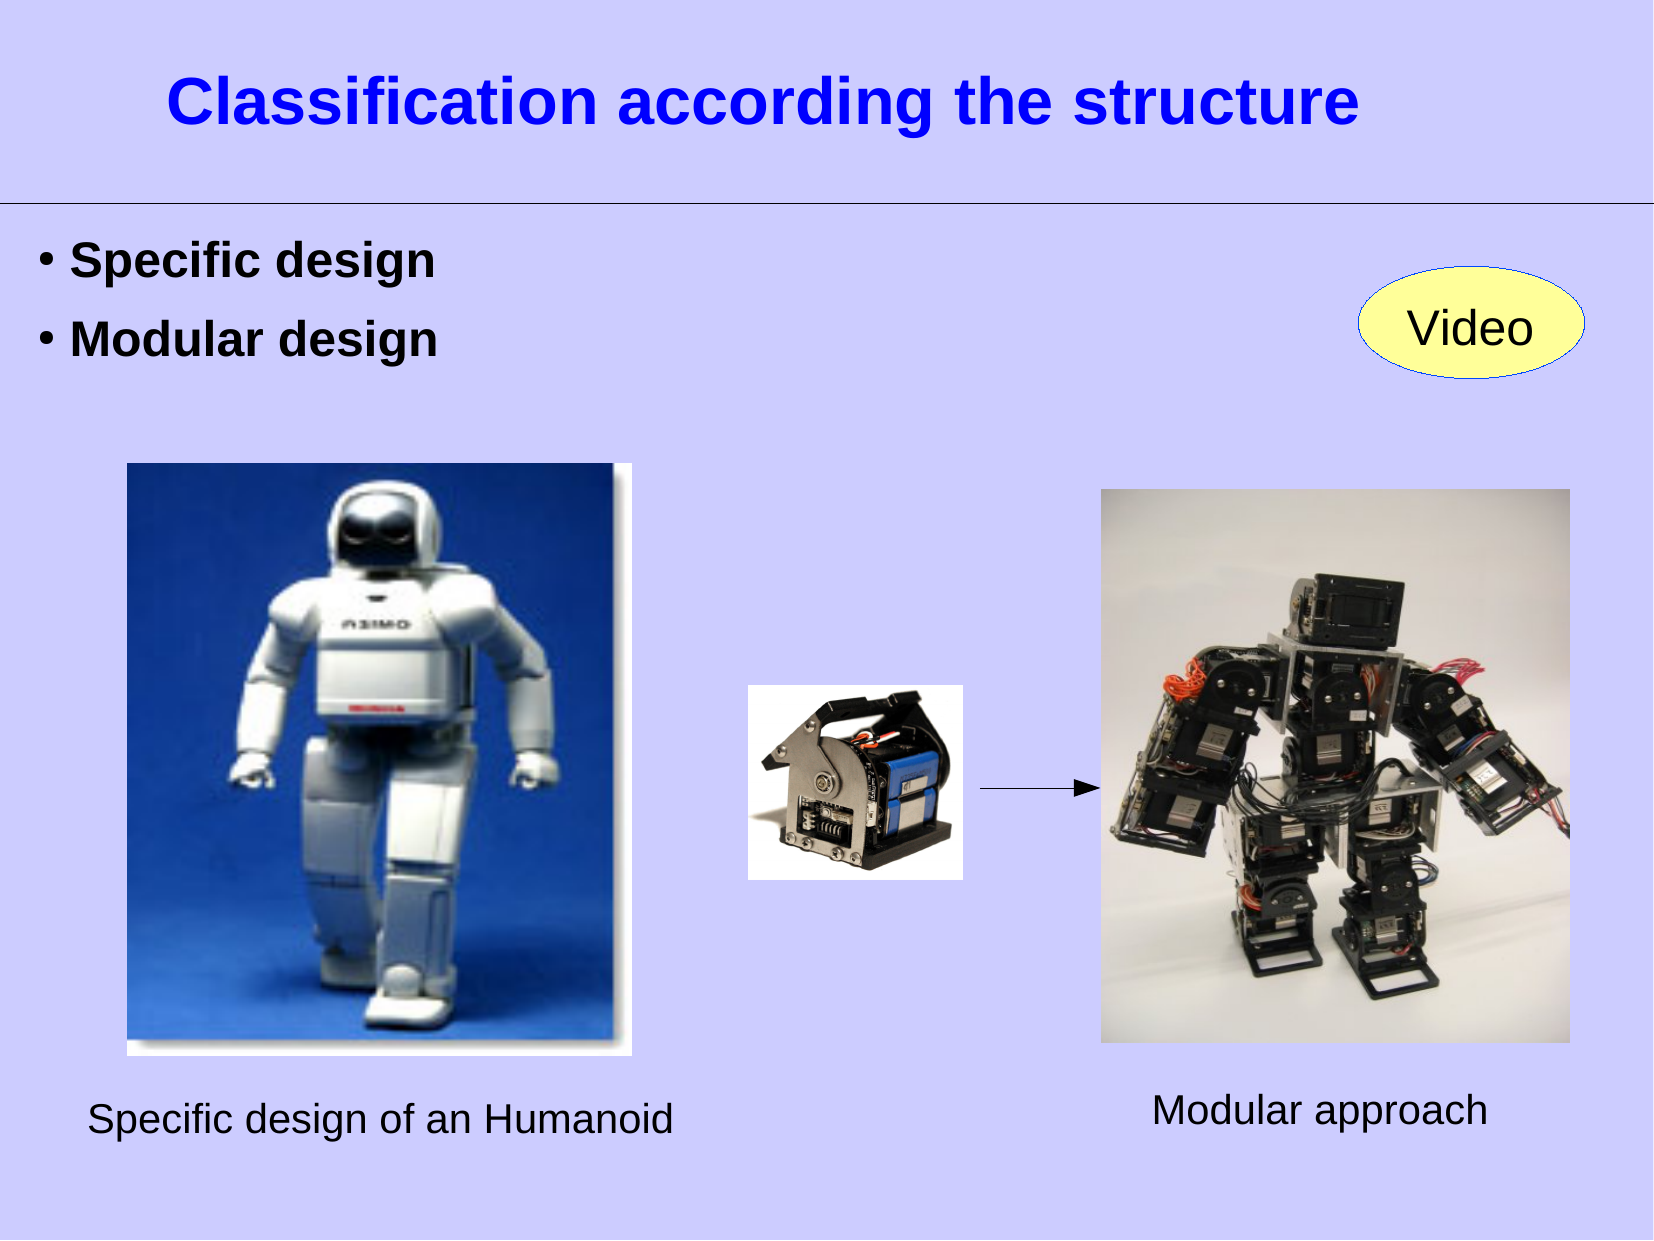

# Classification according the structure
 Specific design
 Modular design
Video
Modular approach
 Specific design of an Humanoid